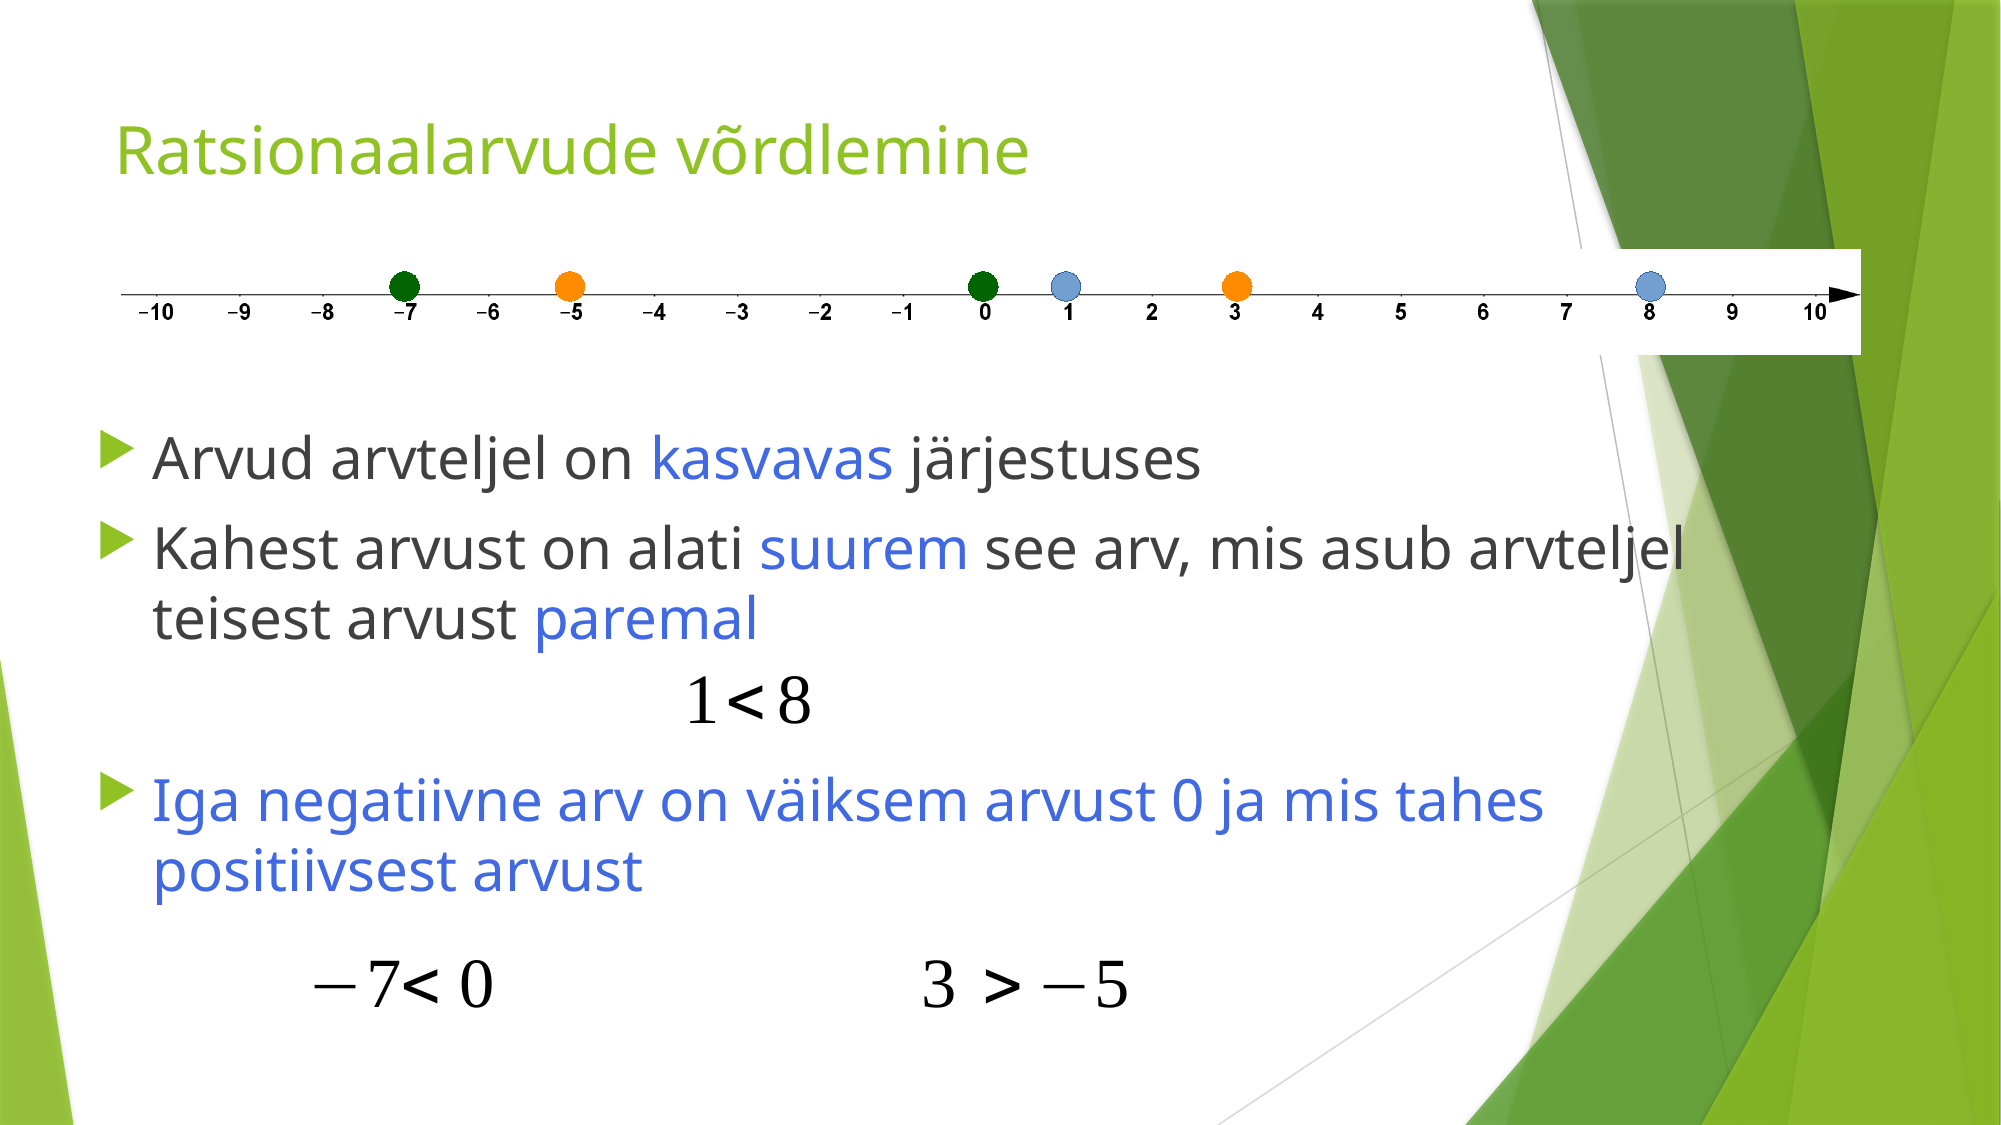

# Ratsionaalarvude võrdlemine
Arvud arvteljel on kasvavas järjestuses
Kahest arvust on alati suurem see arv, mis asub arvteljel teisest arvust paremal
Iga negatiivne arv on väiksem arvust 0 ja mis tahes positiivsest arvust